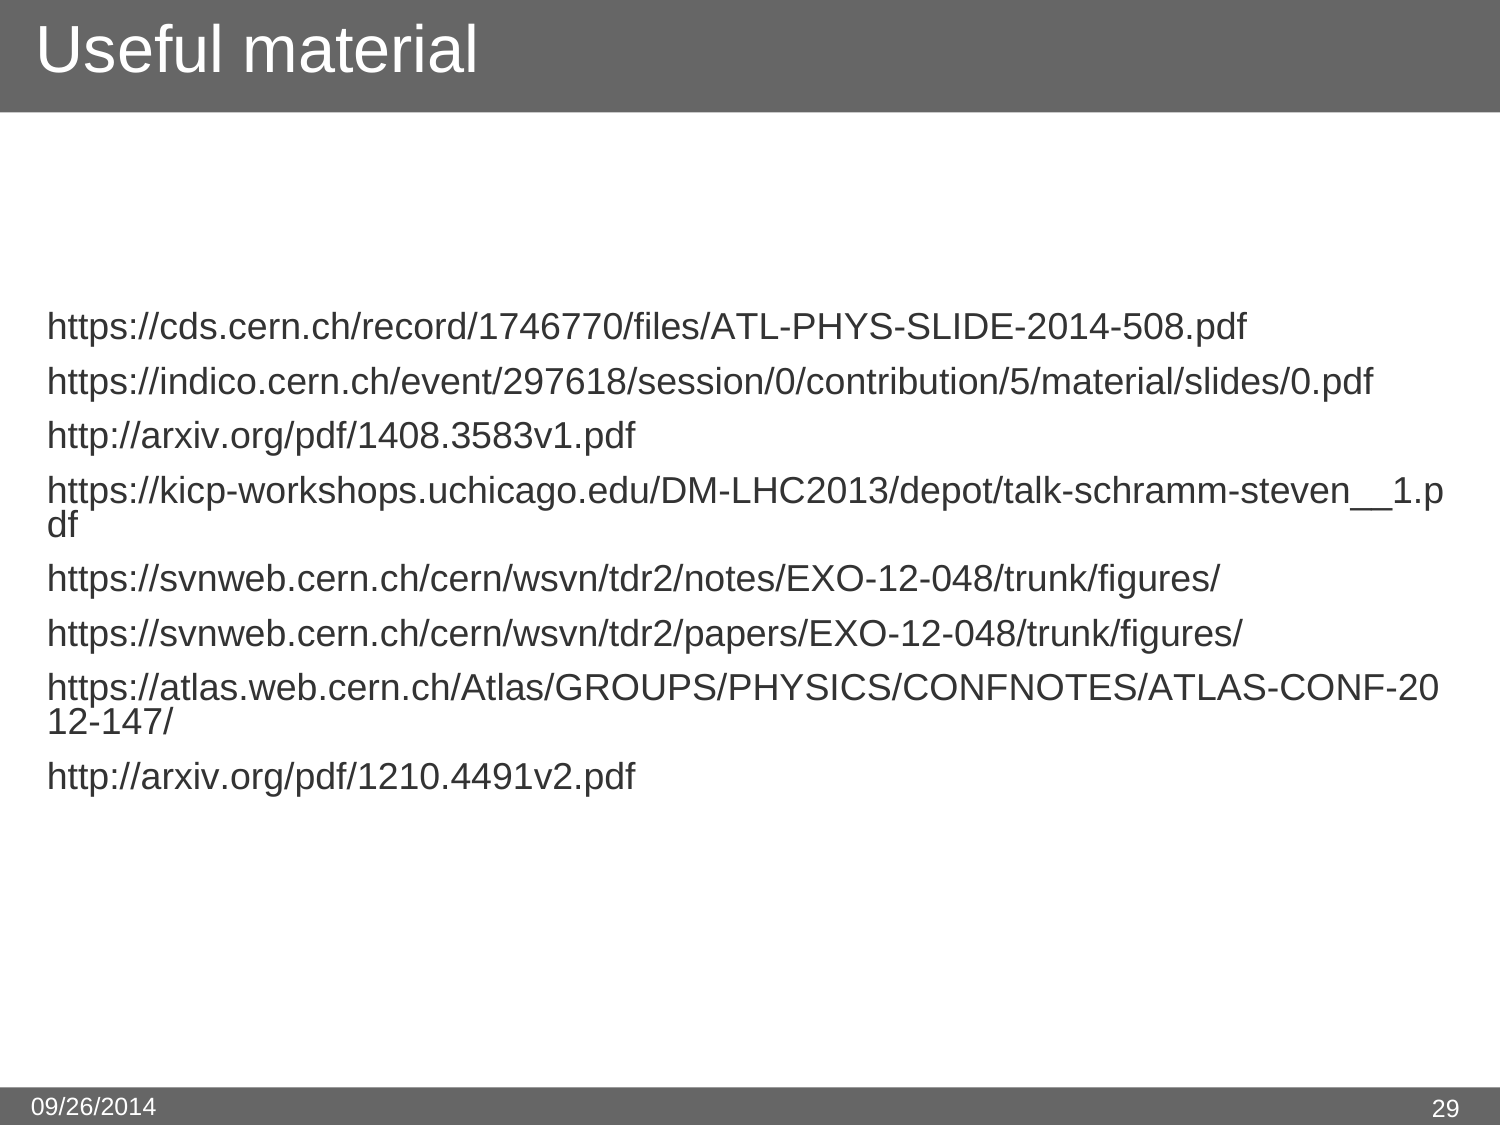

# Useful material
https://cds.cern.ch/record/1746770/files/ATL-PHYS-SLIDE-2014-508.pdf
https://indico.cern.ch/event/297618/session/0/contribution/5/material/slides/0.pdf
http://arxiv.org/pdf/1408.3583v1.pdf
https://kicp-workshops.uchicago.edu/DM-LHC2013/depot/talk-schramm-steven__1.pdf
https://svnweb.cern.ch/cern/wsvn/tdr2/notes/EXO-12-048/trunk/figures/
https://svnweb.cern.ch/cern/wsvn/tdr2/papers/EXO-12-048/trunk/figures/
https://atlas.web.cern.ch/Atlas/GROUPS/PHYSICS/CONFNOTES/ATLAS-CONF-2012-147/
http://arxiv.org/pdf/1210.4491v2.pdf